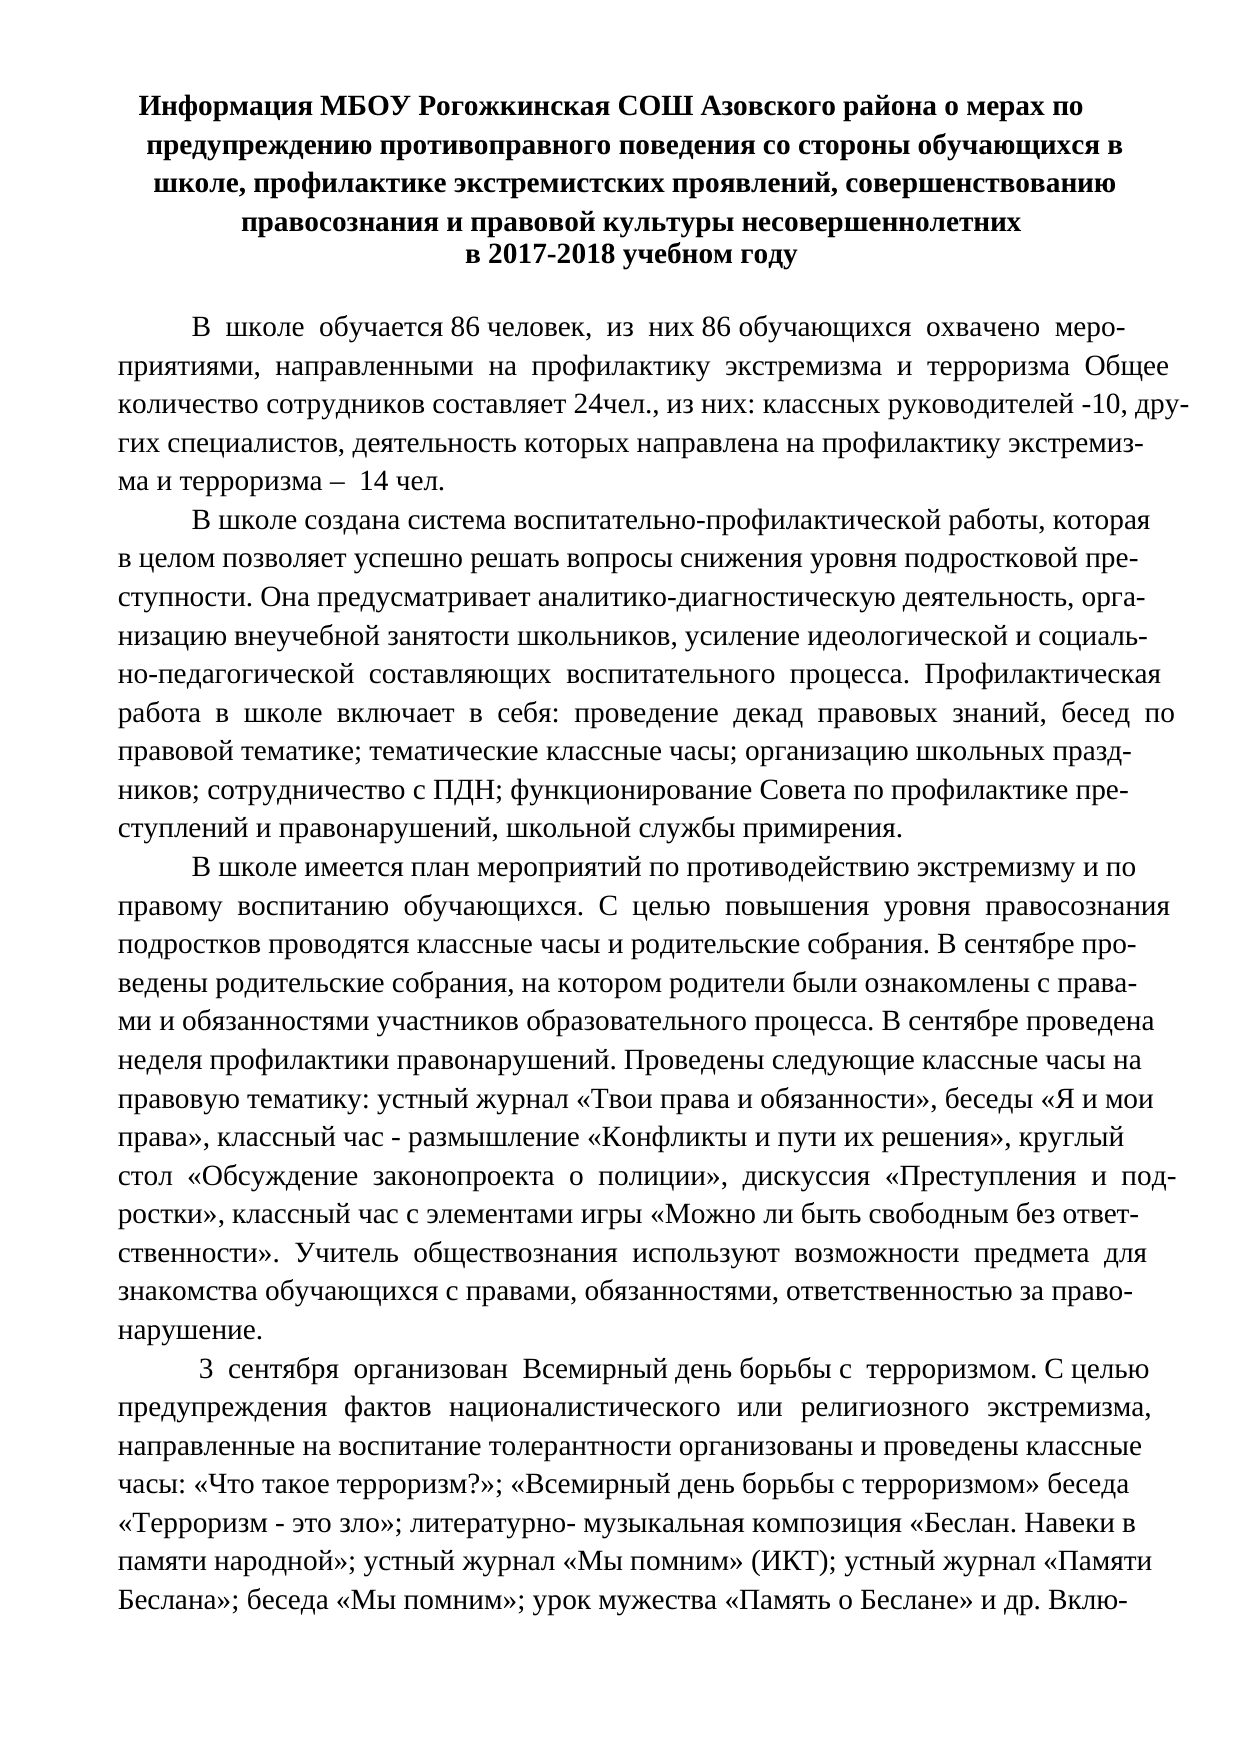

Информация МБОУ Рогожкинская СОШ Азовского района о мерах по
предупреждению противоправного поведения со стороны обучающихся в
школе, профилактике экстремистских проявлений, совершенствованию
правосознания и правовой культуры несовершеннолетних
в 2017-2018 учебном году
В школе обучается 86 человек, из них 86 обучающихся охвачено меро-
приятиями, направленными на профилактику экстремизма и терроризма Общее
количество сотрудников составляет 24чел., из них: классных руководителей -10, дру-
гих специалистов, деятельность которых направлена на профилактику экстремиз-
ма и терроризма – 14 чел.
В школе создана система воспитательно-профилактической работы, которая
в целом позволяет успешно решать вопросы снижения уровня подростковой пре-
ступности. Она предусматривает аналитико-диагностическую деятельность, орга-
низацию внеучебной занятости школьников, усиление идеологической и социаль-
но-педагогической составляющих воспитательного процесса. Профилактическая
работа в школе включает в себя: проведение декад правовых знаний, бесед по
правовой тематике; тематические классные часы; организацию школьных празд-
ников; сотрудничество с ПДН; функционирование Совета по профилактике пре-
ступлений и правонарушений, школьной службы примирения.
В школе имеется план мероприятий по противодействию экстремизму и по
правому воспитанию обучающихся. С целью повышения уровня правосознания
подростков проводятся классные часы и родительские собрания. В сентябре про-
ведены родительские собрания, на котором родители были ознакомлены с права-
ми и обязанностями участников образовательного процесса. В сентябре проведена
неделя профилактики правонарушений. Проведены следующие классные часы на
правовую тематику: устный журнал «Твои права и обязанности», беседы «Я и мои
права», классный час - размышление «Конфликты и пути их решения», круглый
стол «Обсуждение законопроекта о полиции», дискуссия «Преступления и под-
ростки», классный час с элементами игры «Можно ли быть свободным без ответ-
ственности». Учитель обществознания используют возможности предмета для
знакомства обучающихся с правами, обязанностями, ответственностью за право-
нарушение.
 3 сентября организован Всемирный день борьбы с терроризмом. С целью
предупреждения
фактов
националистического
или
религиозного
экстремизма,
направленные на воспитание толерантности организованы и проведены классные
часы: «Что такое терроризм?»; «Всемирный день борьбы с терроризмом» беседа
«Терроризм - это зло»; литературно- музыкальная композиция «Беслан. Навеки в
памяти народной»; устный журнал «Мы помним» (ИКТ); устный журнал «Памяти
Беслана»; беседа «Мы помним»; урок мужества «Память о Беслане» и др. Вклю-